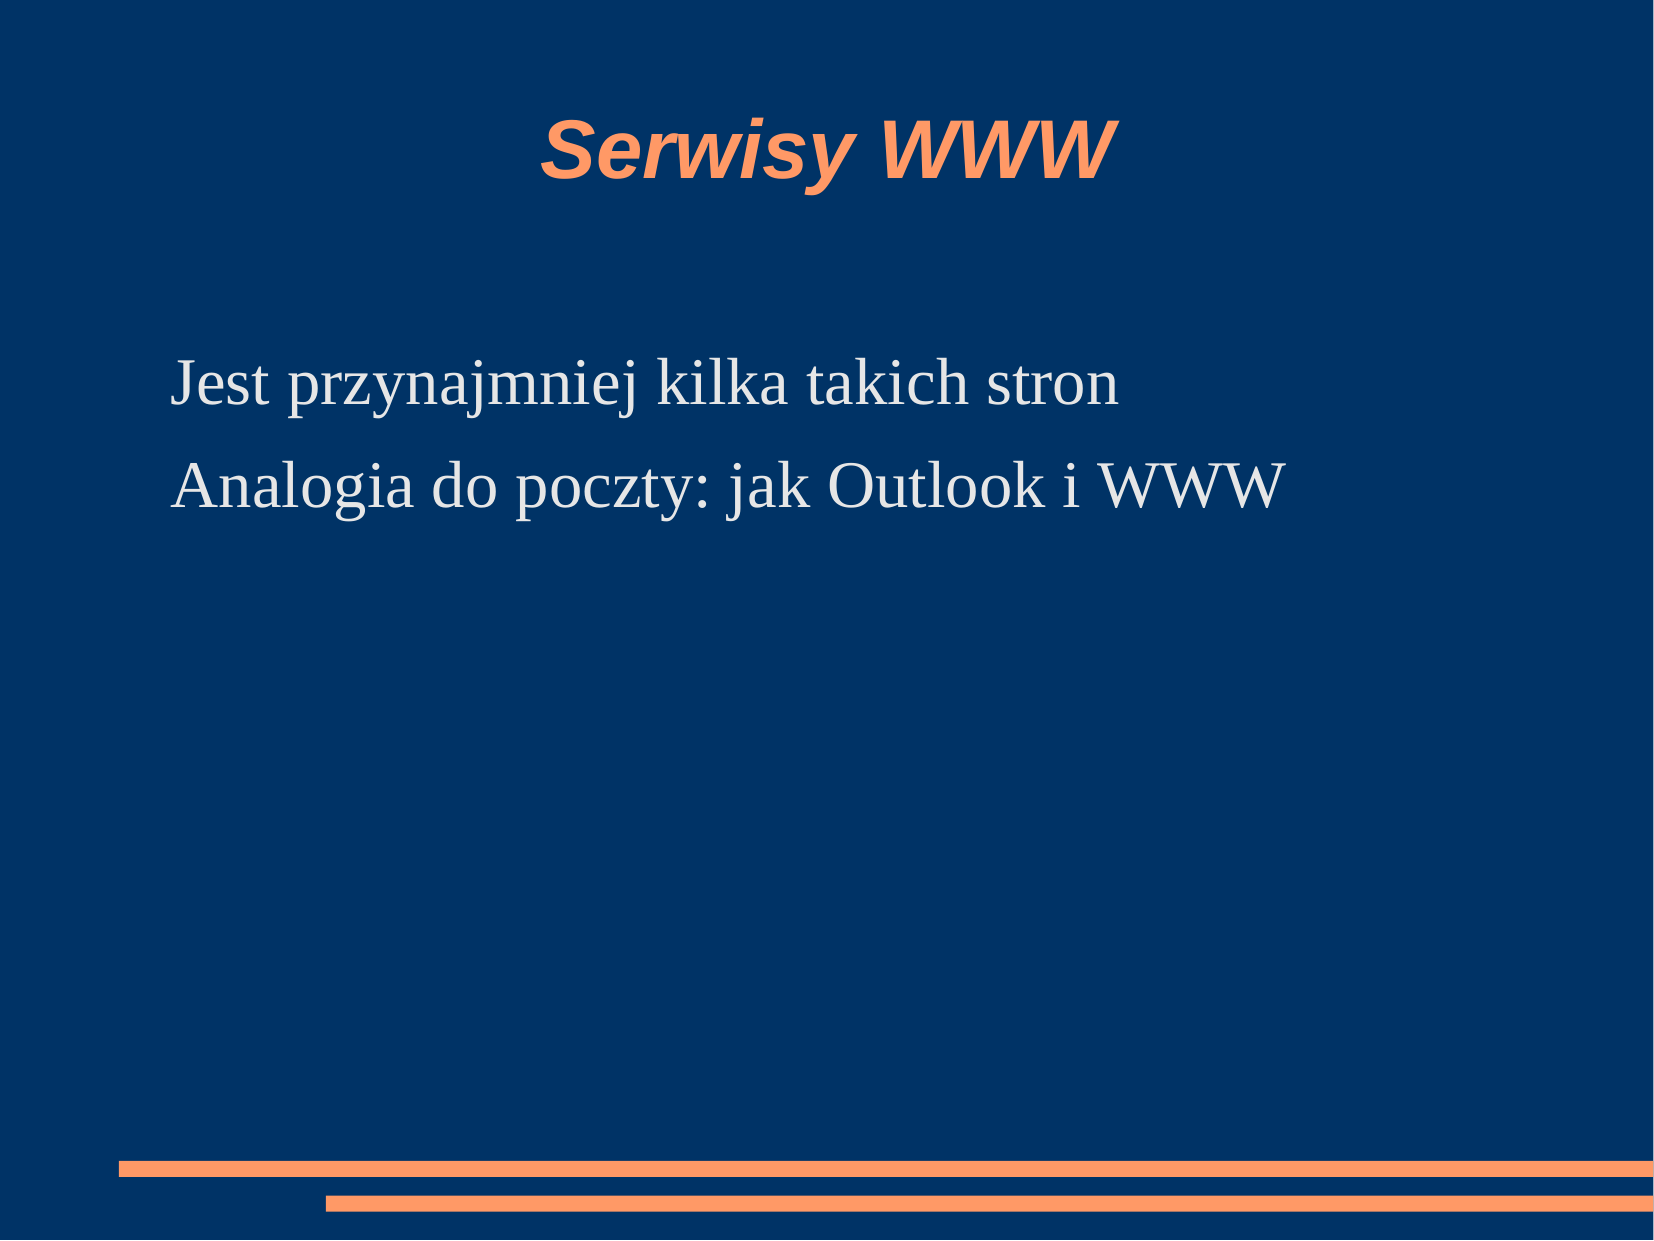

# Serwisy WWW
Jest przynajmniej kilka takich stron
Analogia do poczty: jak Outlook i WWW